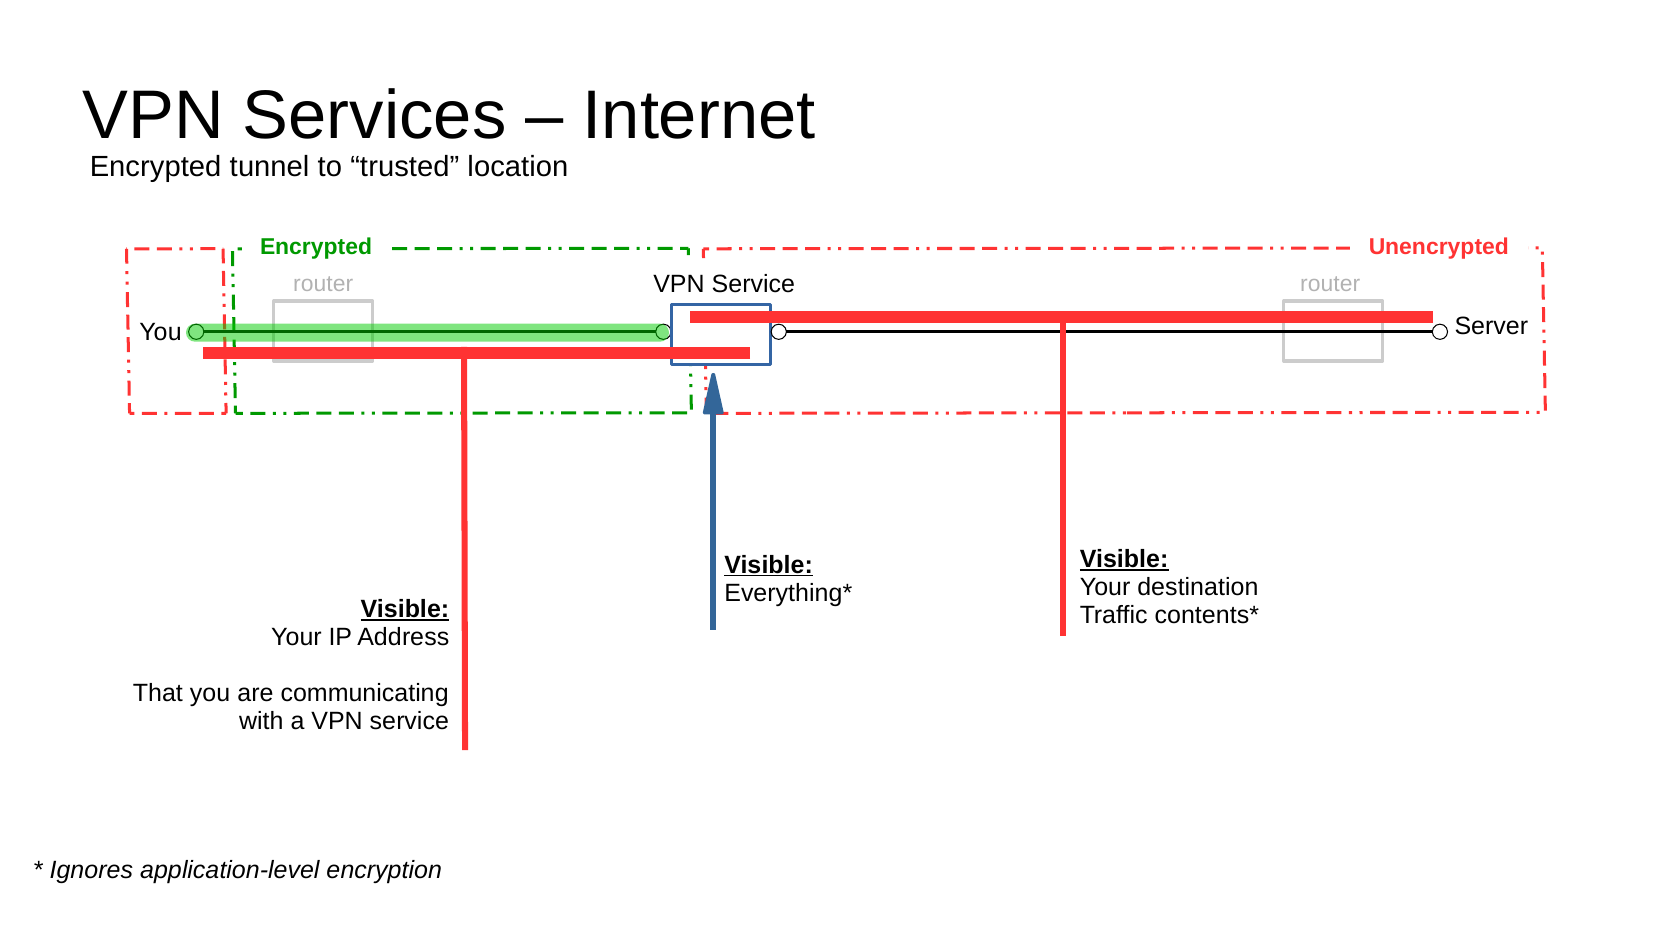

# VPN Services – Internet
Encrypted tunnel to “trusted” location
Encrypted
Unencrypted
VPN Service
router
router
Server
You
Visible:
Your destination
Traffic contents*
Visible:
Everything*
Visible:
Your IP Address
That you are communicating with a VPN service
* Ignores application-level encryption